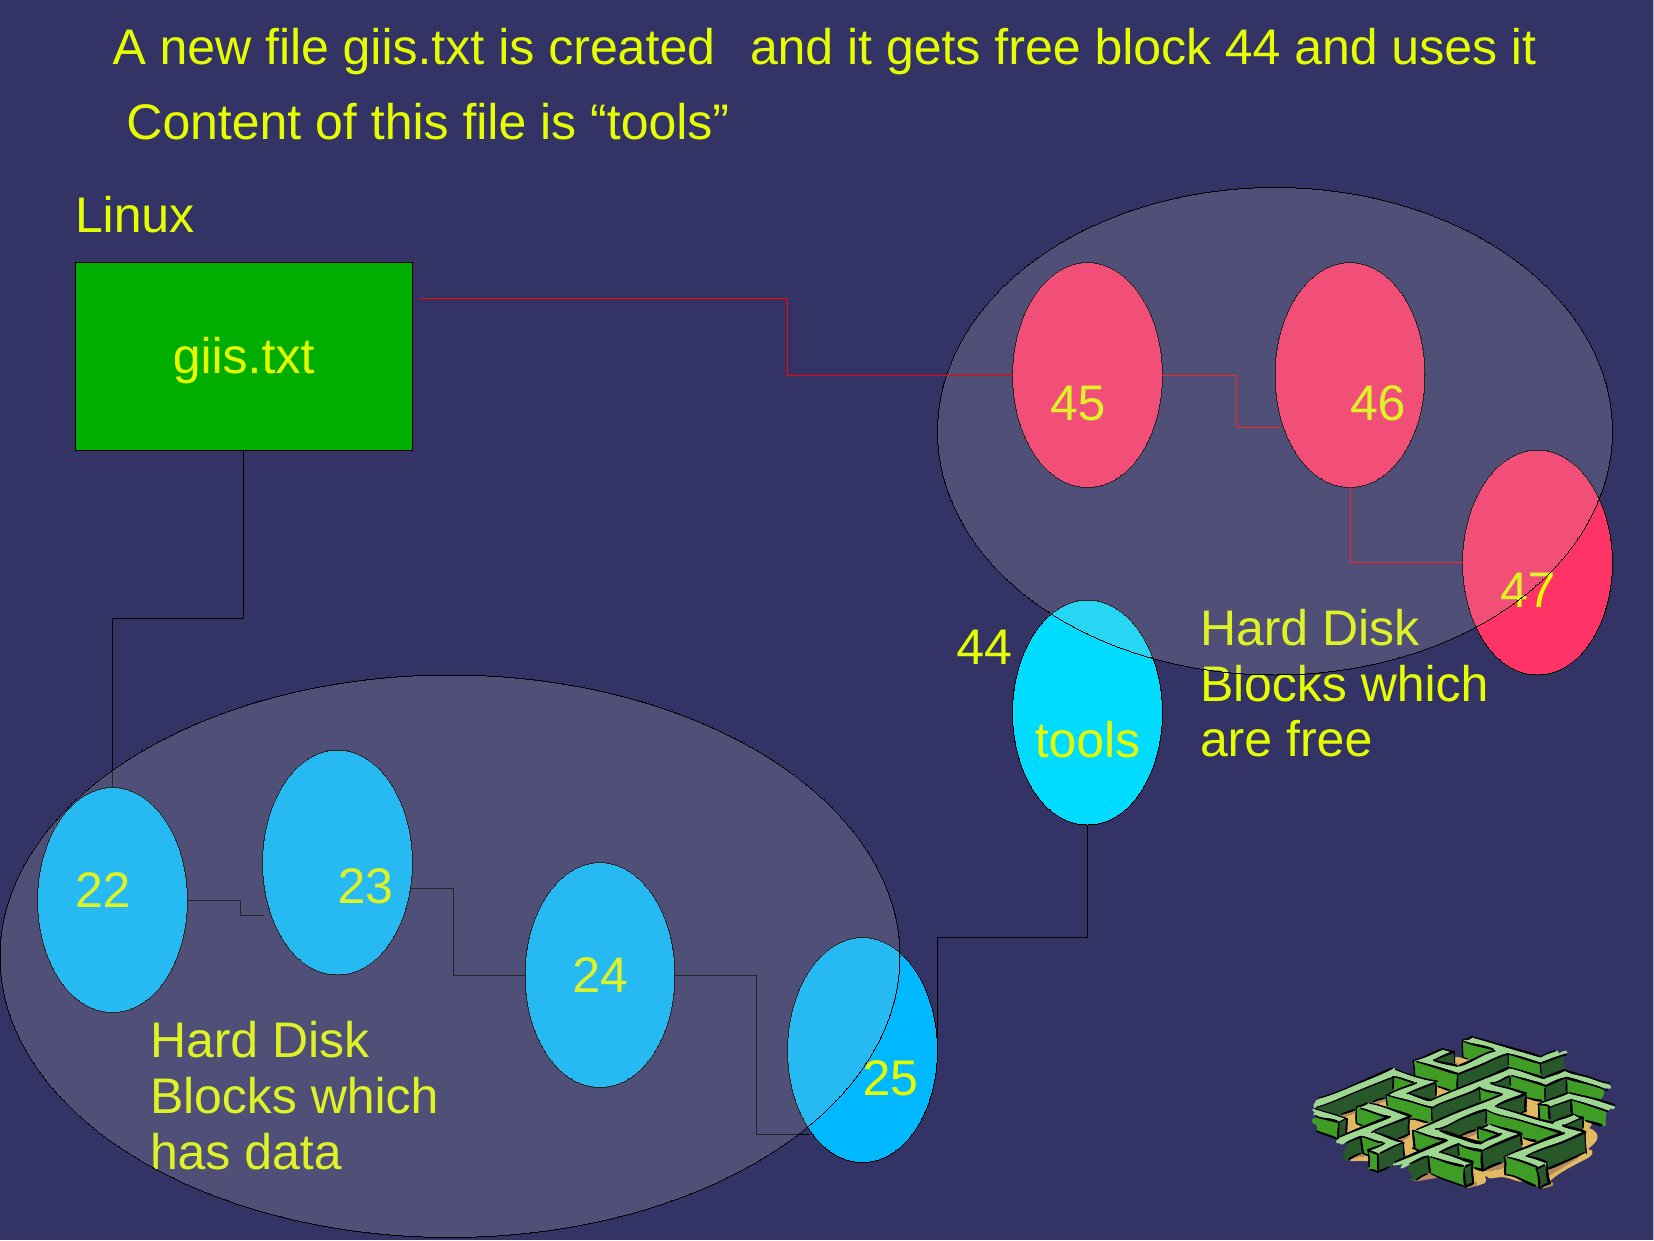

A new file giis.txt is created
and it gets free block 44 and uses it
 Content of this file is “tools”
Linux
giis.txt
45
46
47
tools
Hard Disk
Blocks which are free
44
23
22
24
Hard Disk
Blocks which has data
25